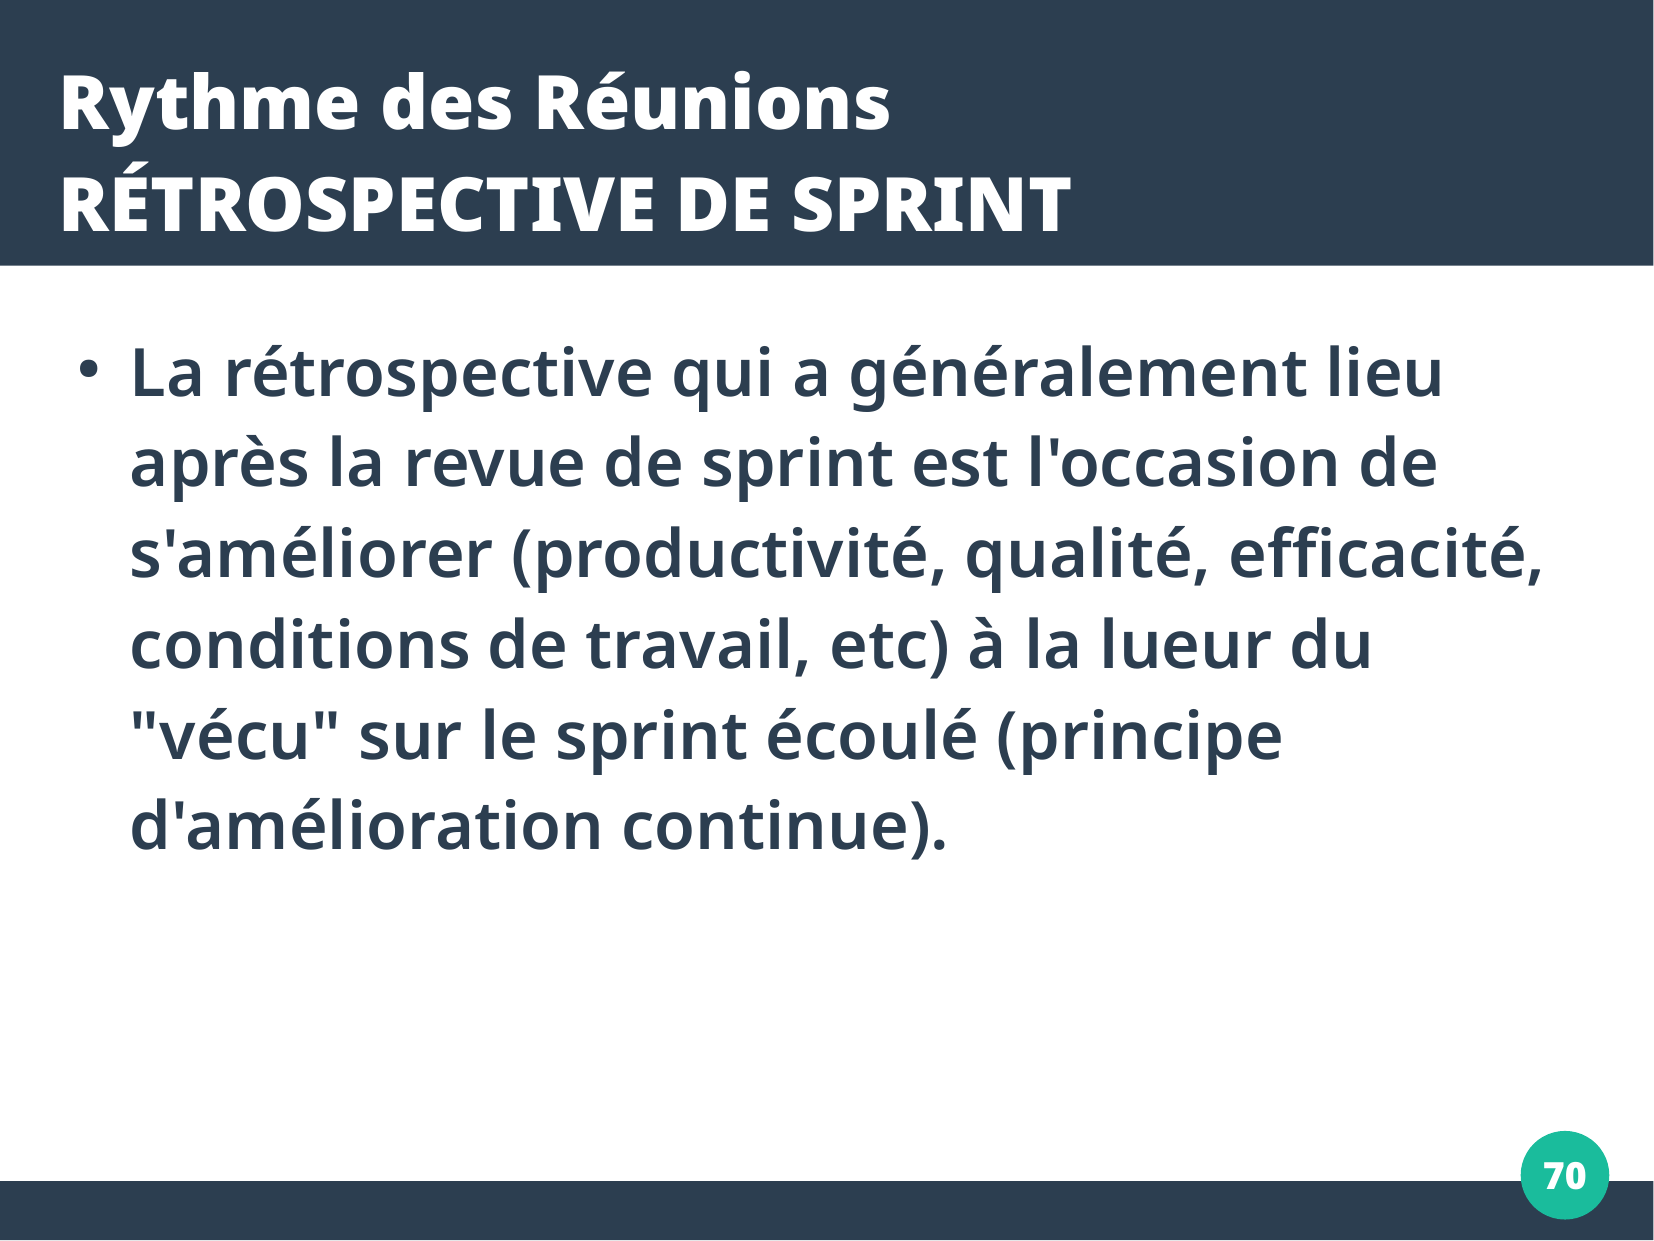

# Rythme des Réunions RÉTROSPECTIVE DE SPRINT
La rétrospective qui a généralement lieu après la revue de sprint est l'occasion de s'améliorer (productivité, qualité, efficacité, conditions de travail, etc) à la lueur du "vécu" sur le sprint écoulé (principe d'amélioration continue).
70